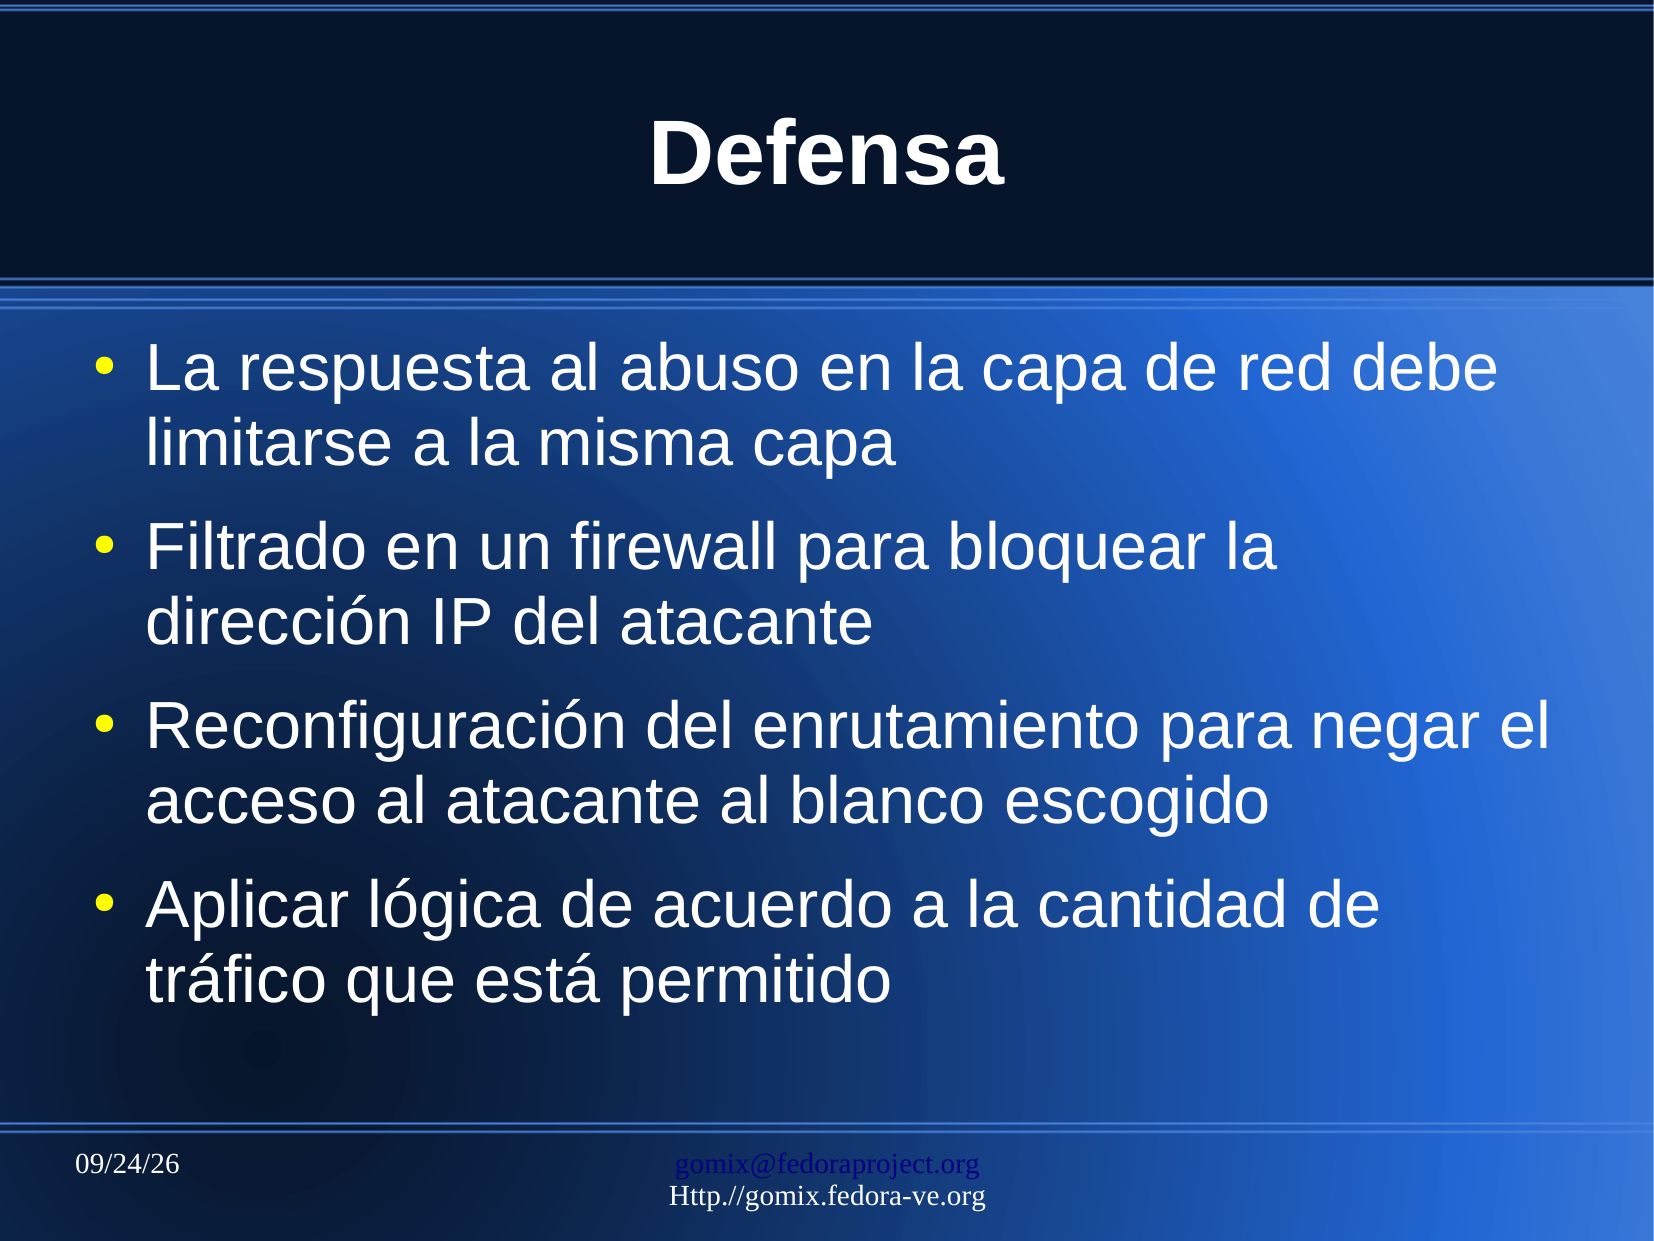

# Defensa
La respuesta al abuso en la capa de red debe limitarse a la misma capa
Filtrado en un firewall para bloquear la dirección IP del atacante
Reconfiguración del enrutamiento para negar el acceso al atacante al blanco escogido
Aplicar lógica de acuerdo a la cantidad de tráfico que está permitido